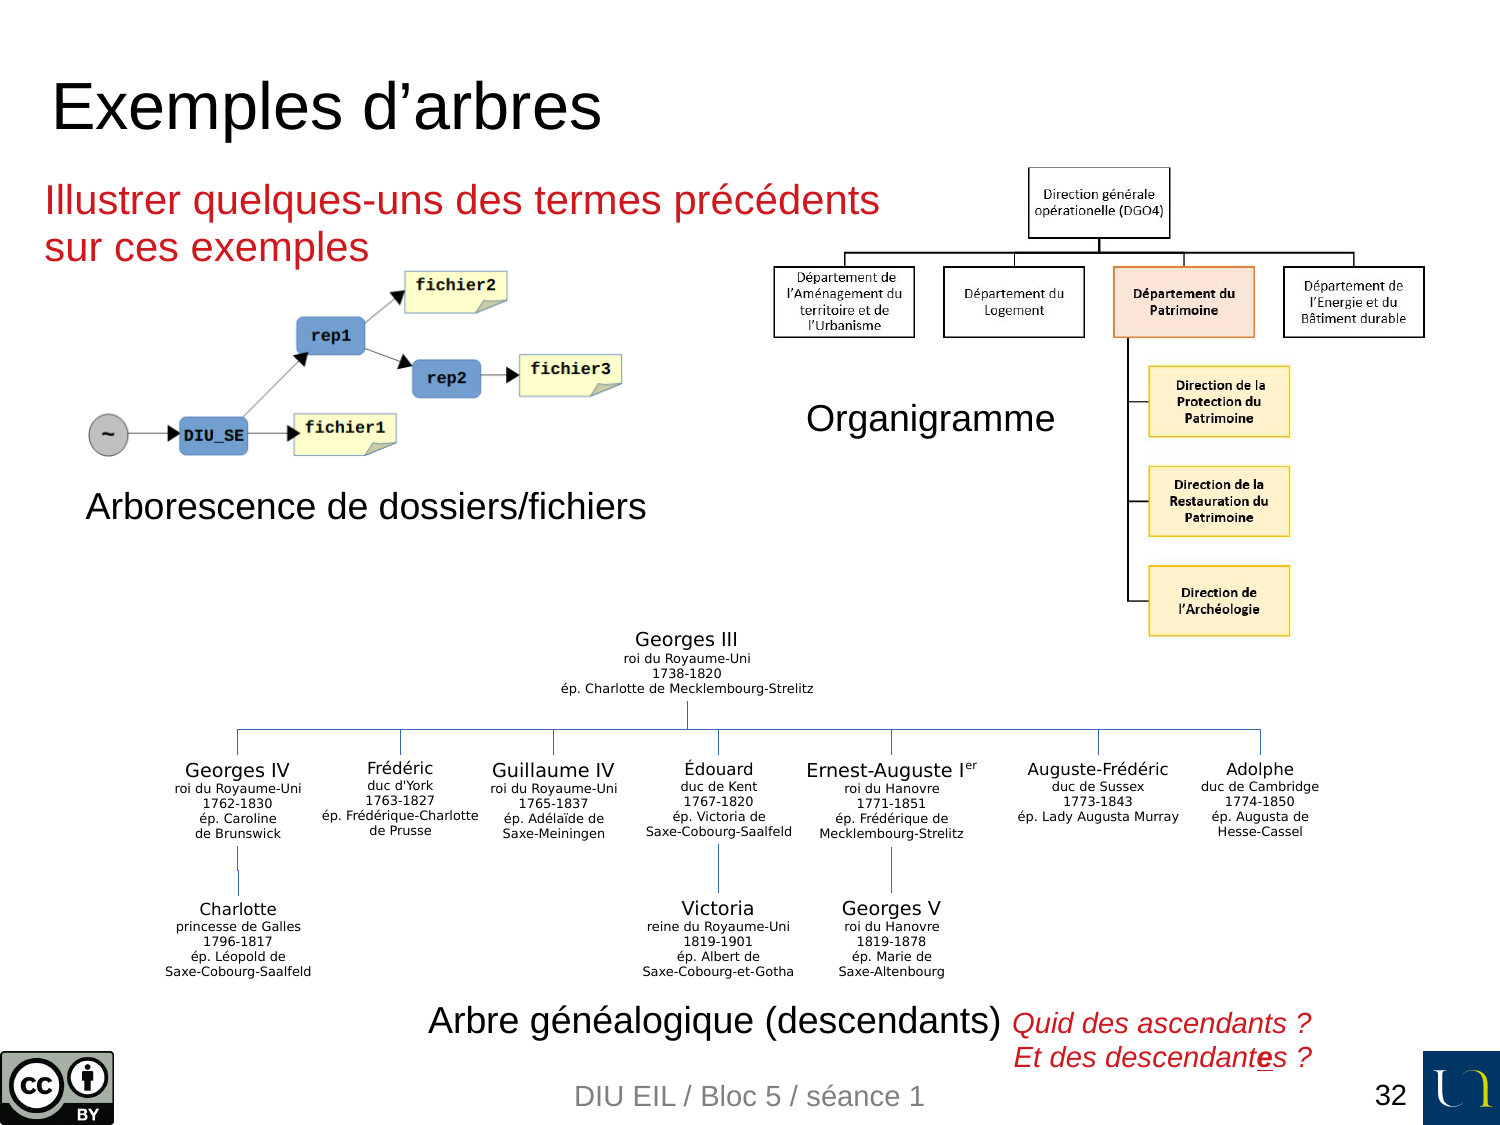

# Exemples d’arbres
Illustrer quelques-uns des termes précédents sur ces exemples
Organigramme
Arborescence de dossiers/fichiers
Arbre généalogique (descendants) Quid des ascendants ?
Et des descendantes ?
32